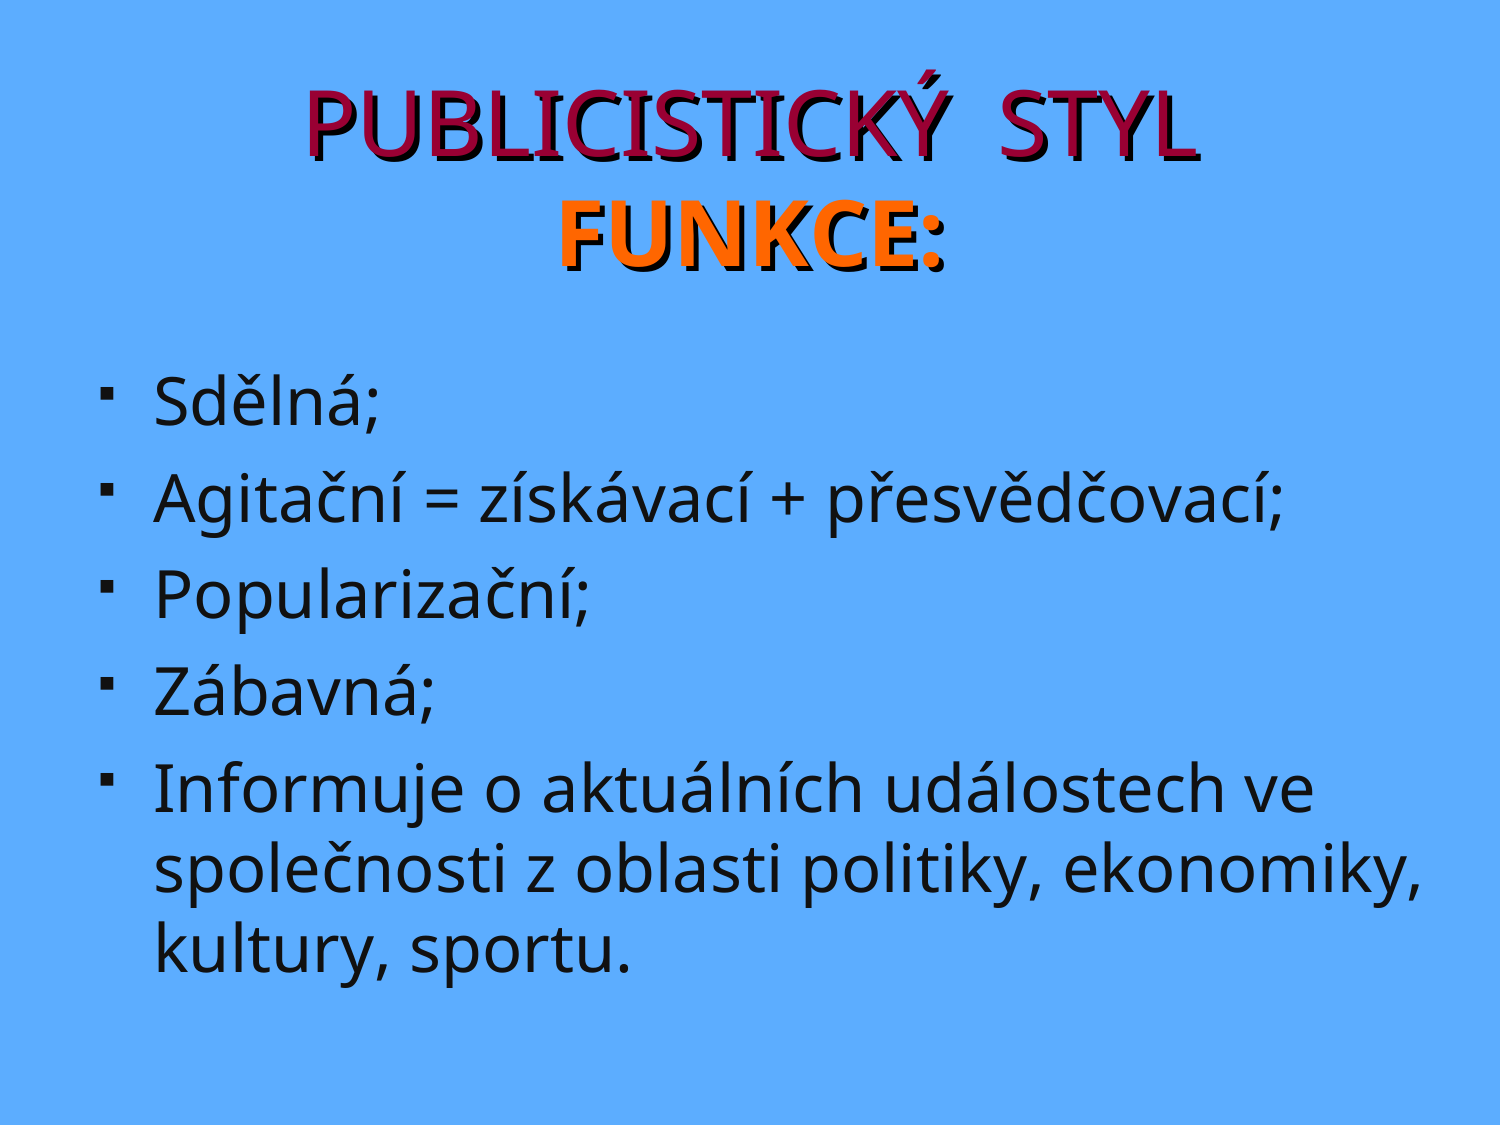

# PUBLICISTICKÝ STYL FUNKCE:
Sdělná;
Agitační = získávací + přesvědčovací;
Popularizační;
Zábavná;
Informuje o aktuálních událostech ve společnosti z oblasti politiky, ekonomiky, kultury, sportu.